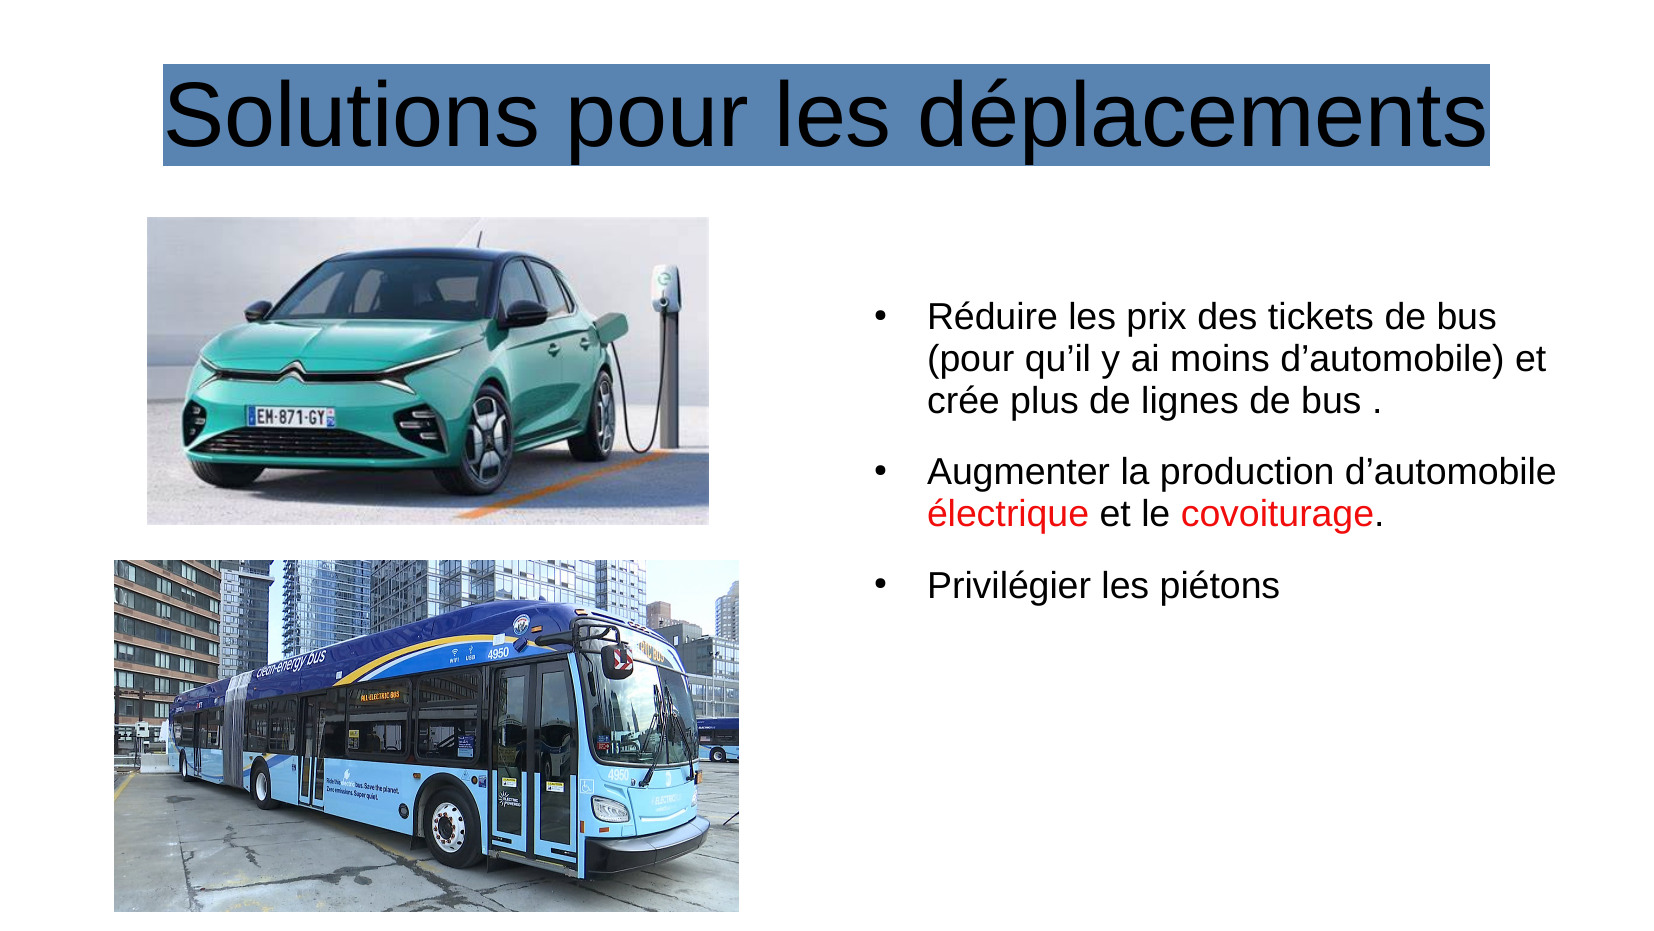

# Solutions pour les déplacements
Réduire les prix des tickets de bus (pour qu’il y ai moins d’automobile) et crée plus de lignes de bus .
Augmenter la production d’automobile électrique et le covoiturage.
Privilégier les piétons